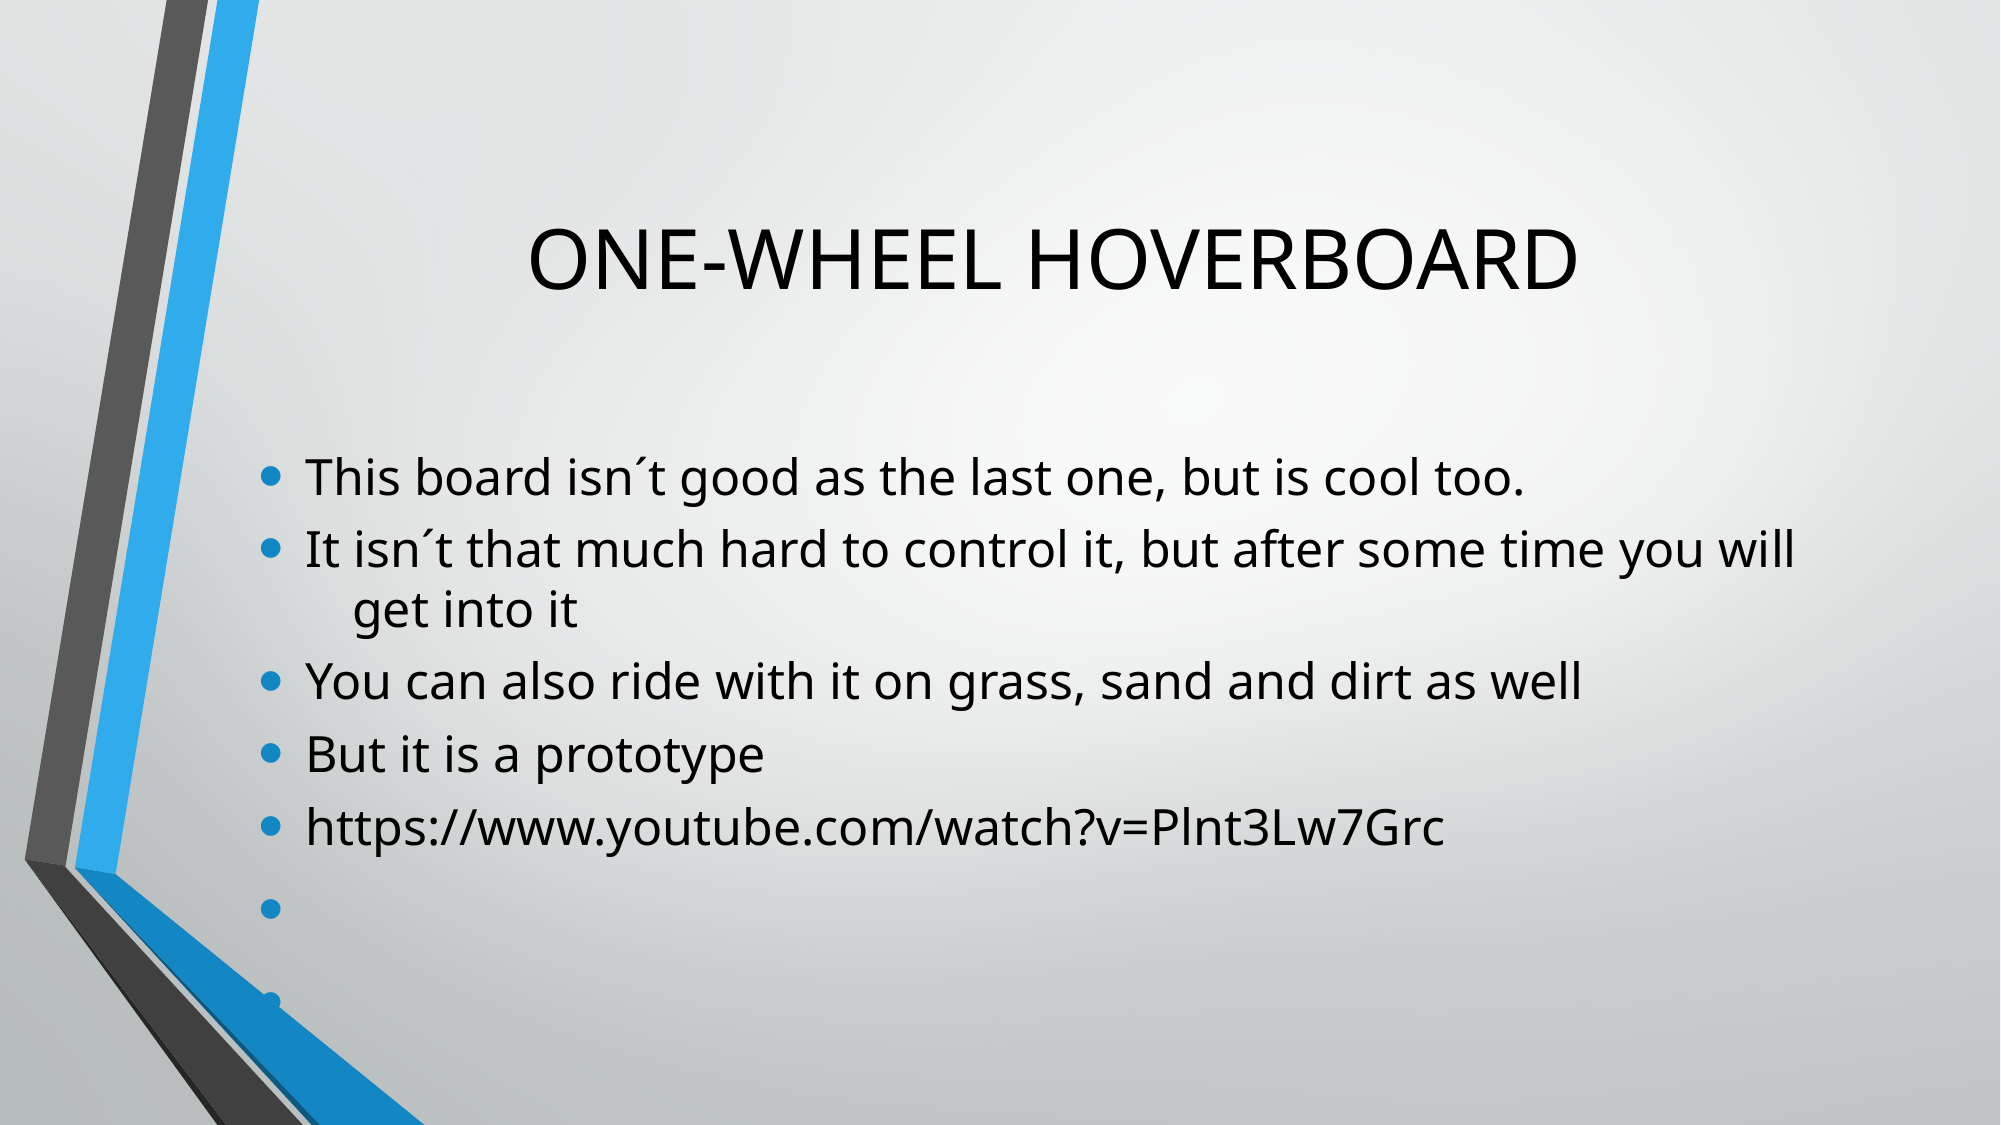

# ONE-WHEEL HOVERBOARD
This board isn´t good as the last one, but is cool too.
It isn´t that much hard to control it, but after some time you will get into it
You can also ride with it on grass, sand and dirt as well
But it is a prototype
https://www.youtube.com/watch?v=Plnt3Lw7Grc